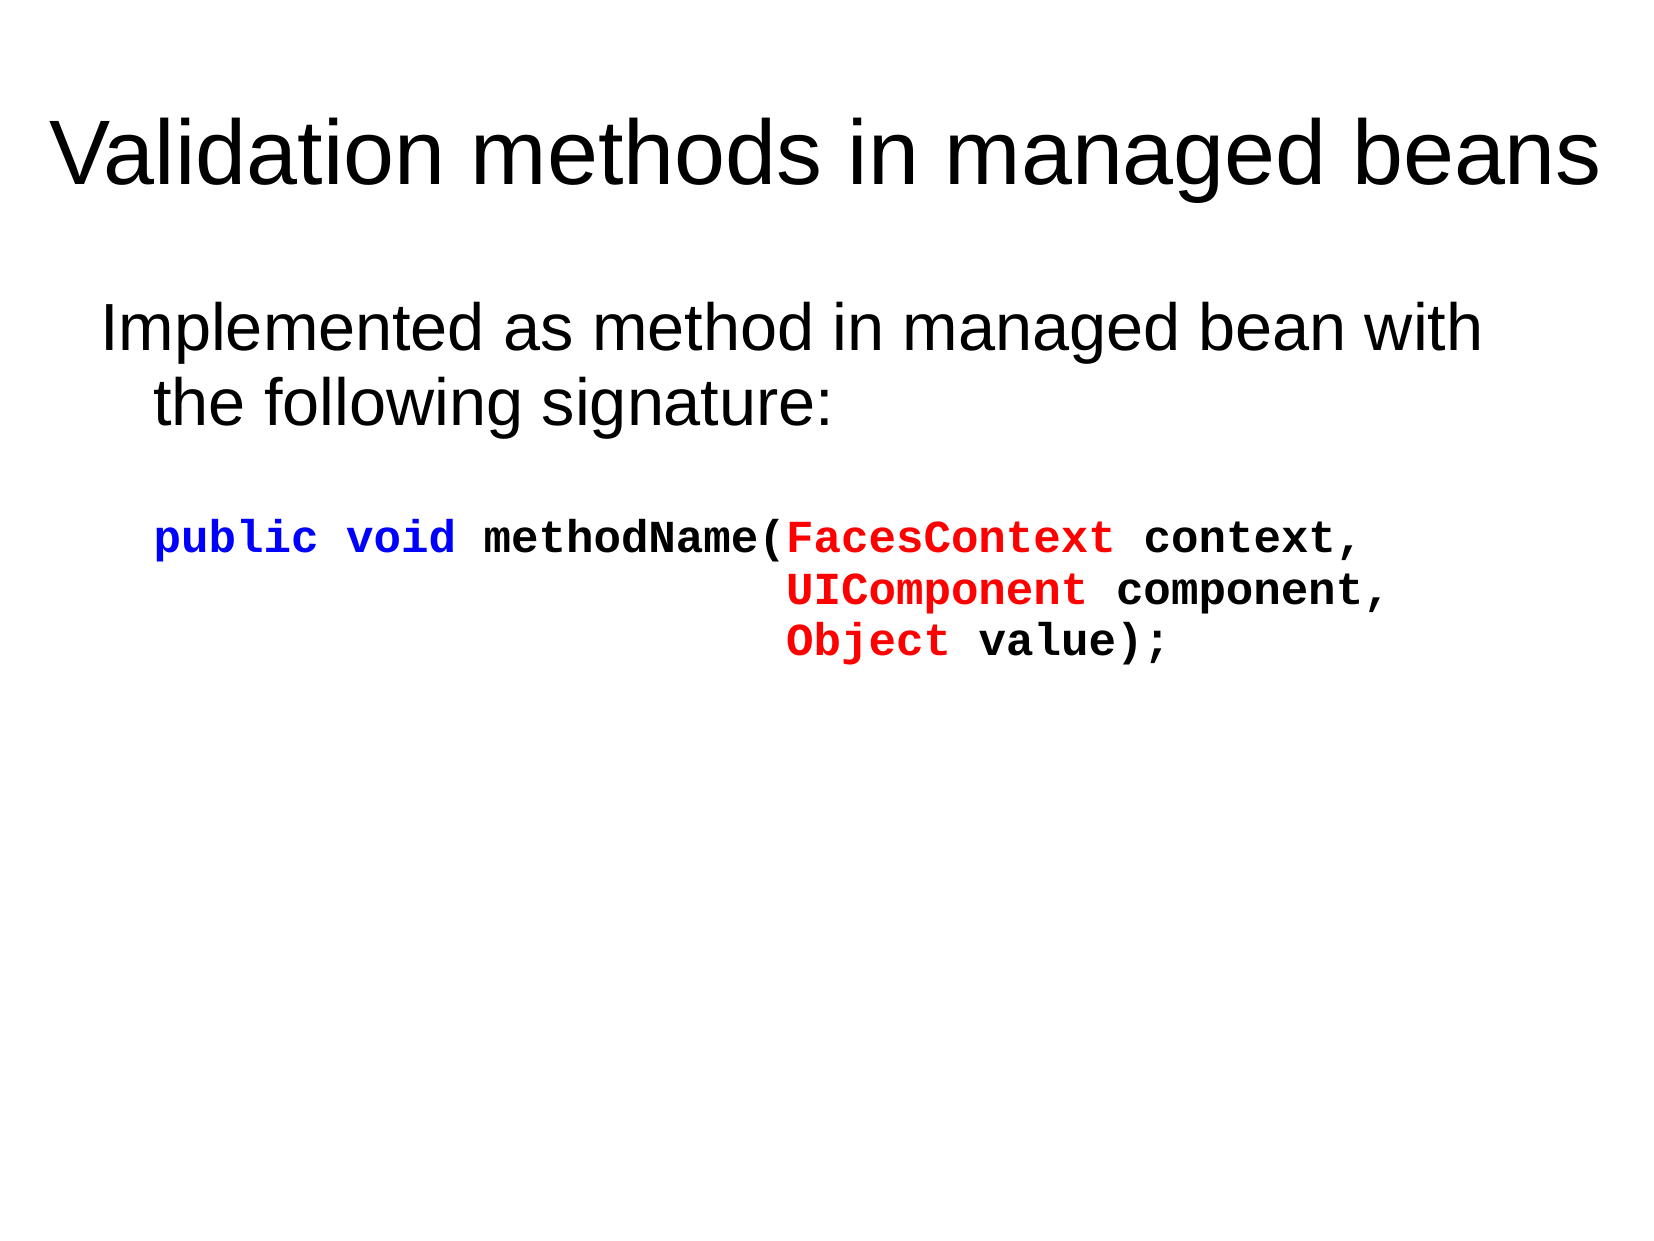

# Validation methods in managed beans
Implemented as method in managed bean with the following signature:
public void methodName(FacesContext context,
 UIComponent component,
 Object value);